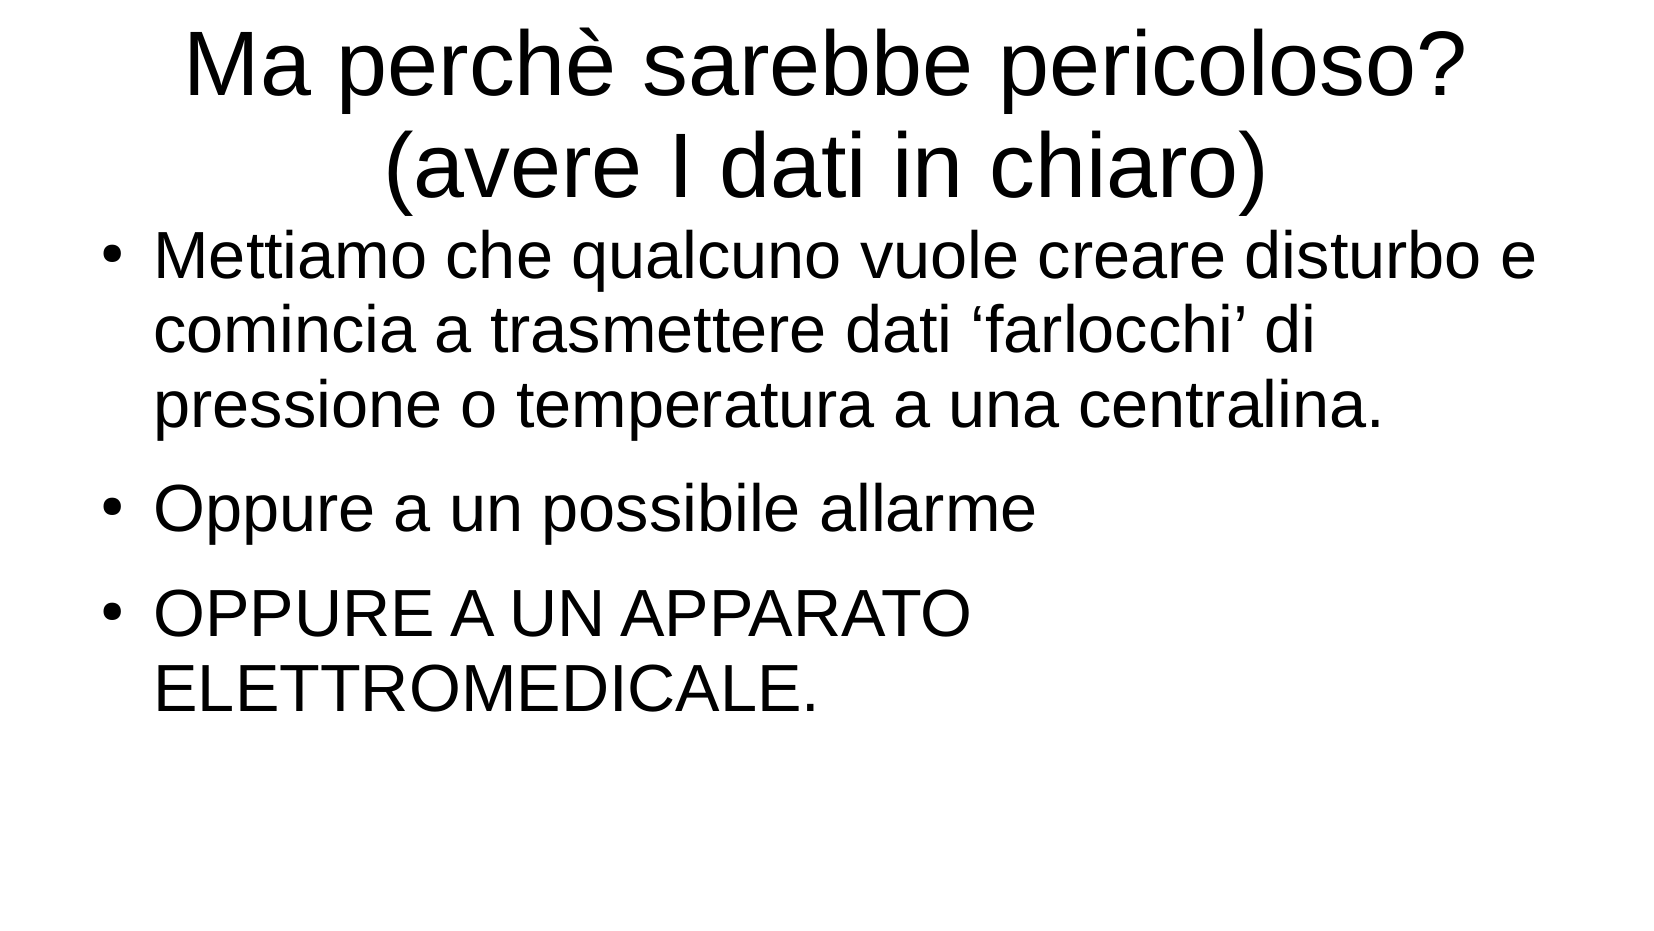

# Ma perchè sarebbe pericoloso? (avere I dati in chiaro)
Mettiamo che qualcuno vuole creare disturbo e comincia a trasmettere dati ‘farlocchi’ di pressione o temperatura a una centralina.
Oppure a un possibile allarme
OPPURE A UN APPARATO ELETTROMEDICALE.